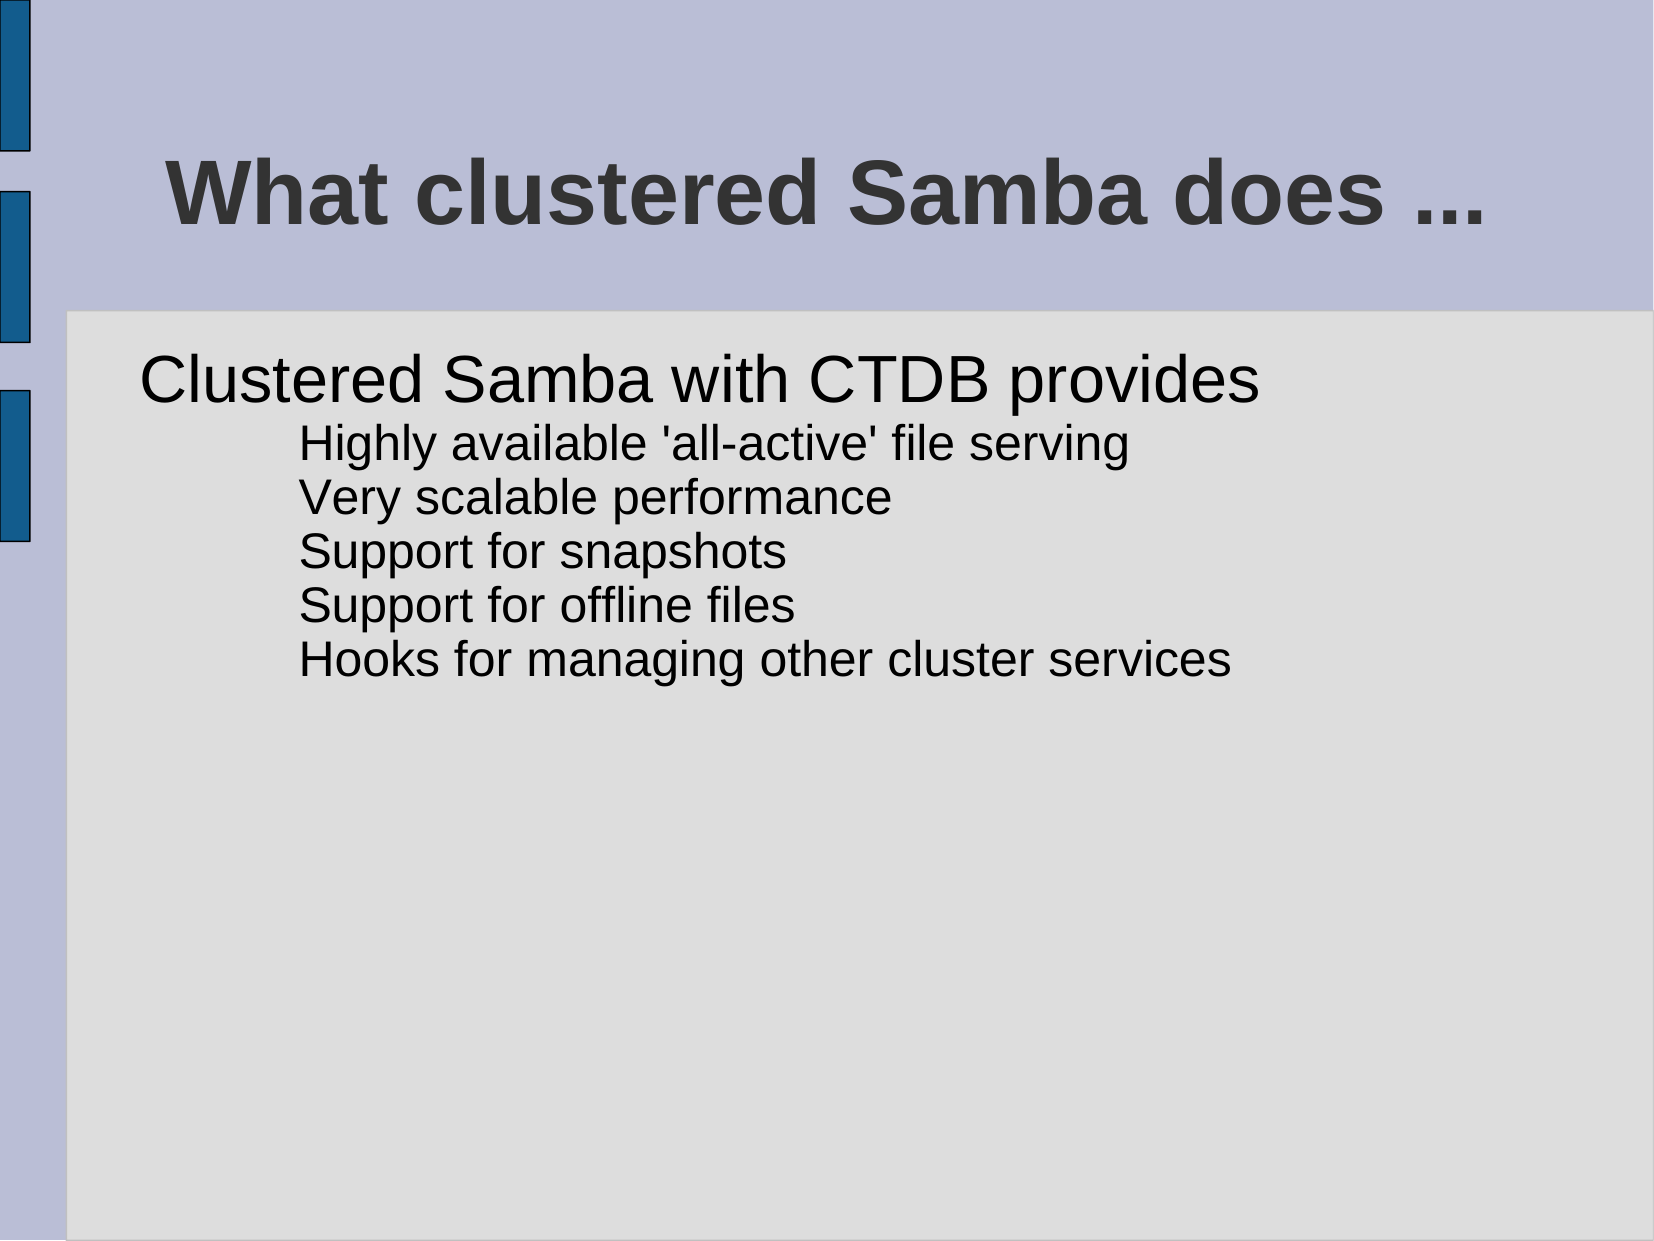

# What clustered Samba does ...
Clustered Samba with CTDB provides
Highly available 'all-active' file serving
Very scalable performance
Support for snapshots
Support for offline files
Hooks for managing other cluster services